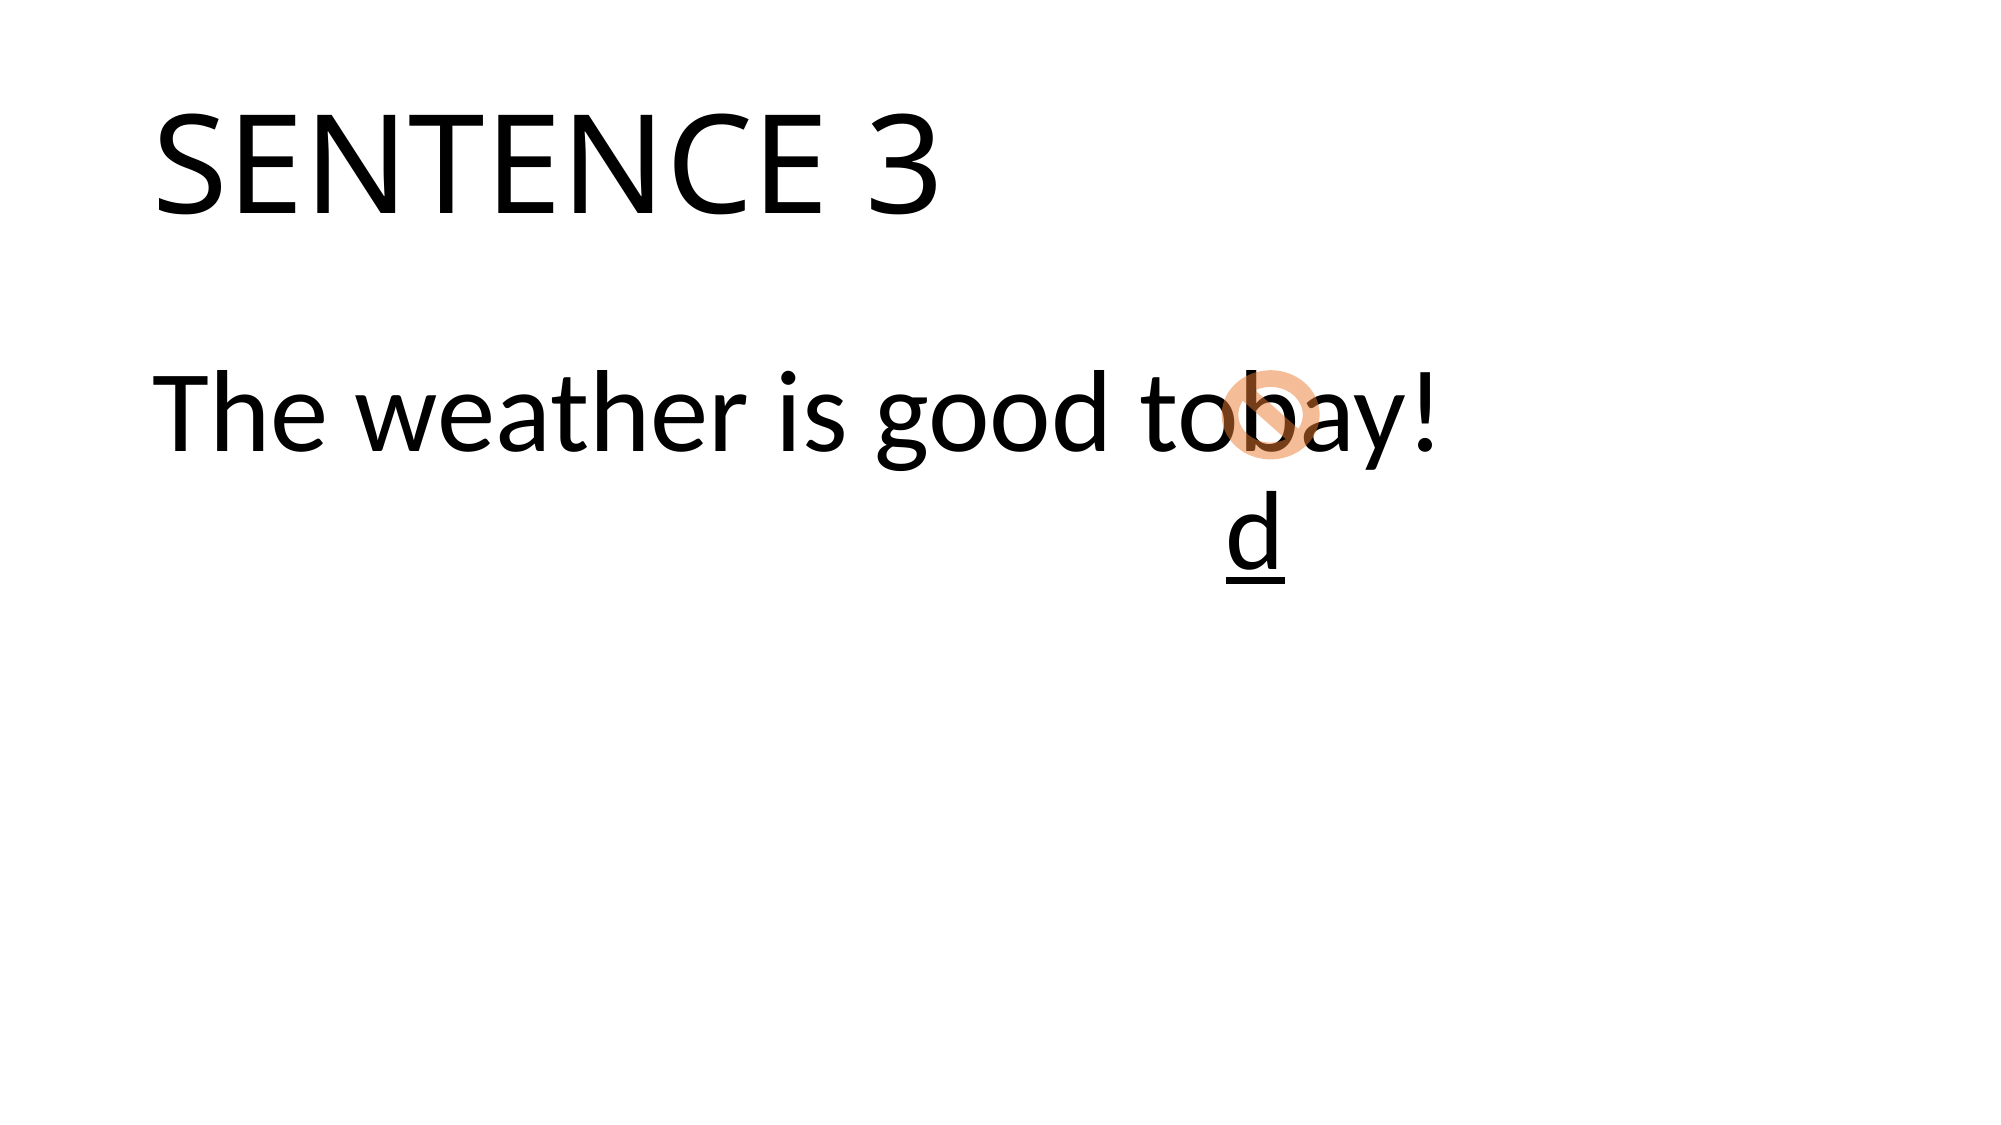

# SENTENCE 3
The weather is good tobay!
d